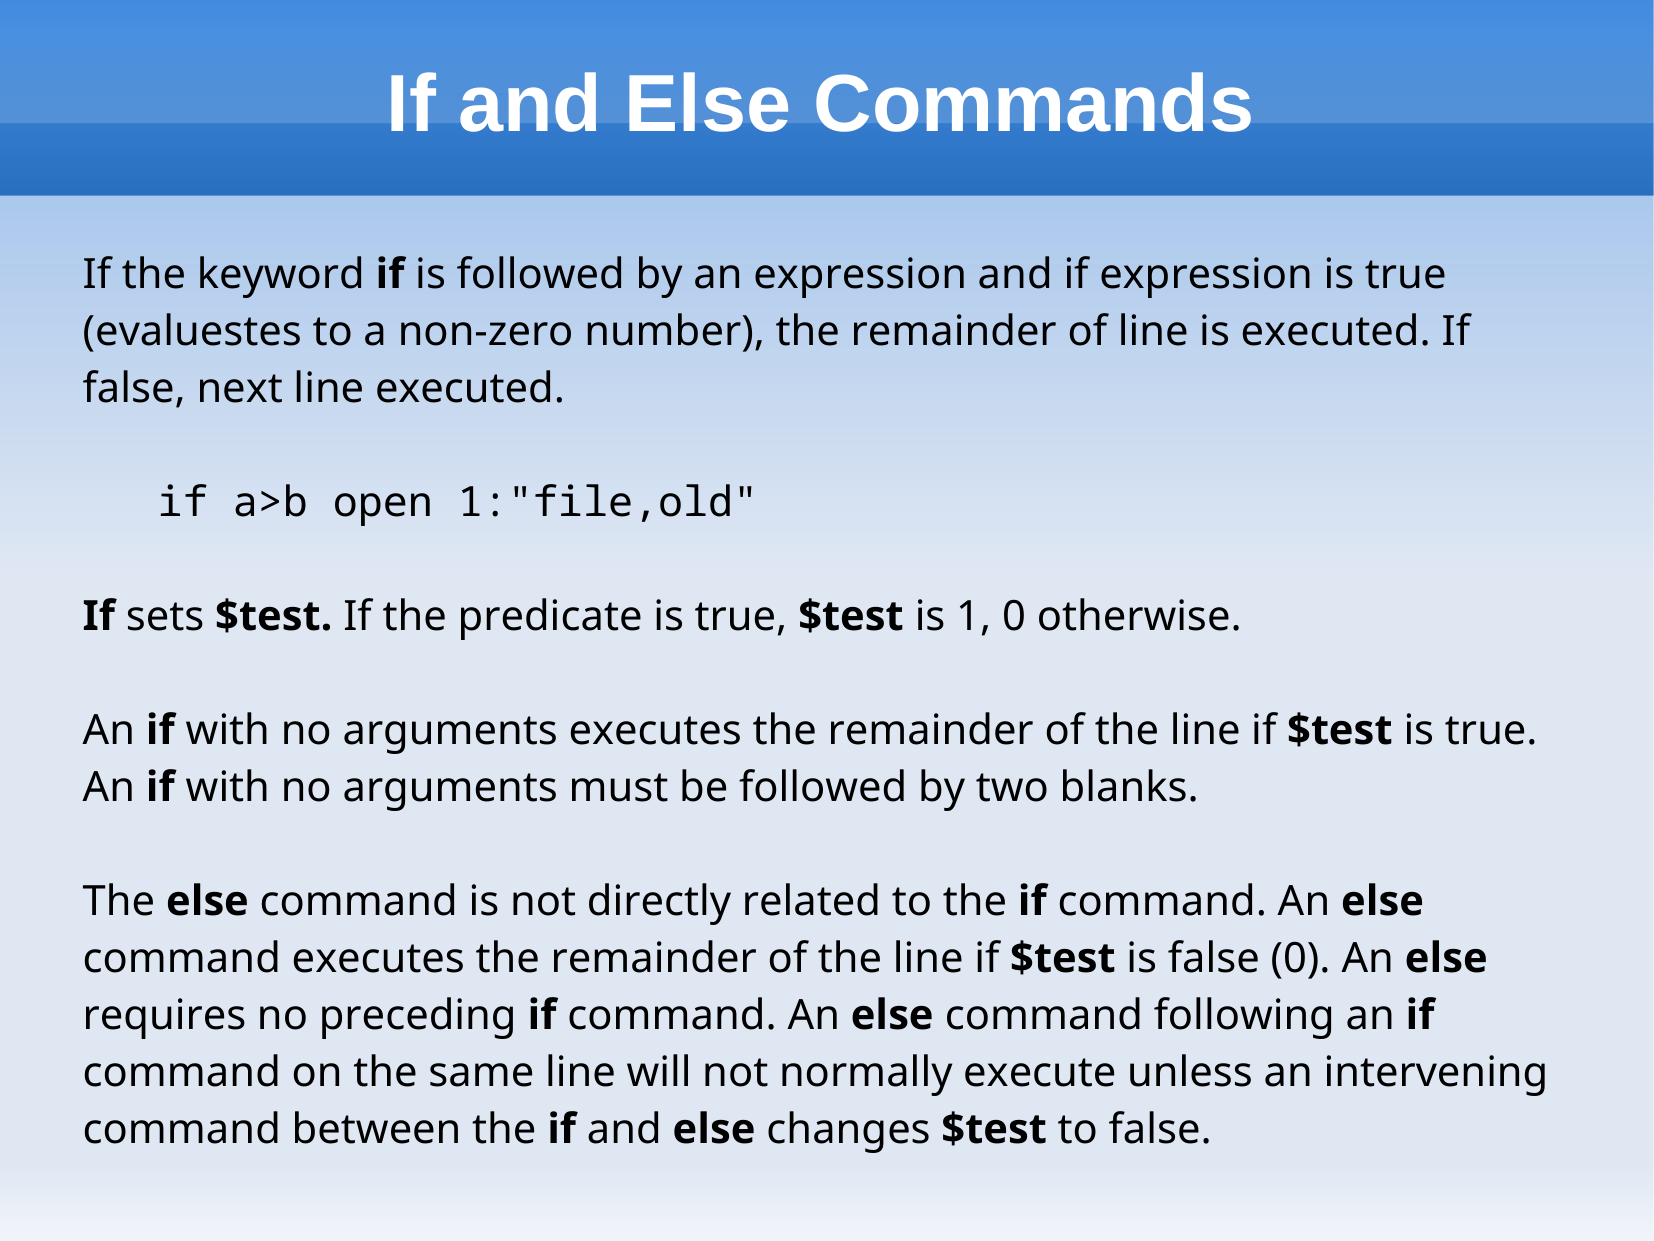

# If and Else Commands
If the keyword if is followed by an expression and if expression is true (evaluestes to a non-zero number), the remainder of line is executed. If false, next line executed.
 	if a>b open 1:"file,old"
If sets $test. If the predicate is true, $test is 1, 0 otherwise.
An if with no arguments executes the remainder of the line if $test is true. An if with no arguments must be followed by two blanks.
The else command is not directly related to the if command. An else command executes the remainder of the line if $test is false (0). An else requires no preceding if command. An else command following an if command on the same line will not normally execute unless an intervening command between the if and else changes $test to false.